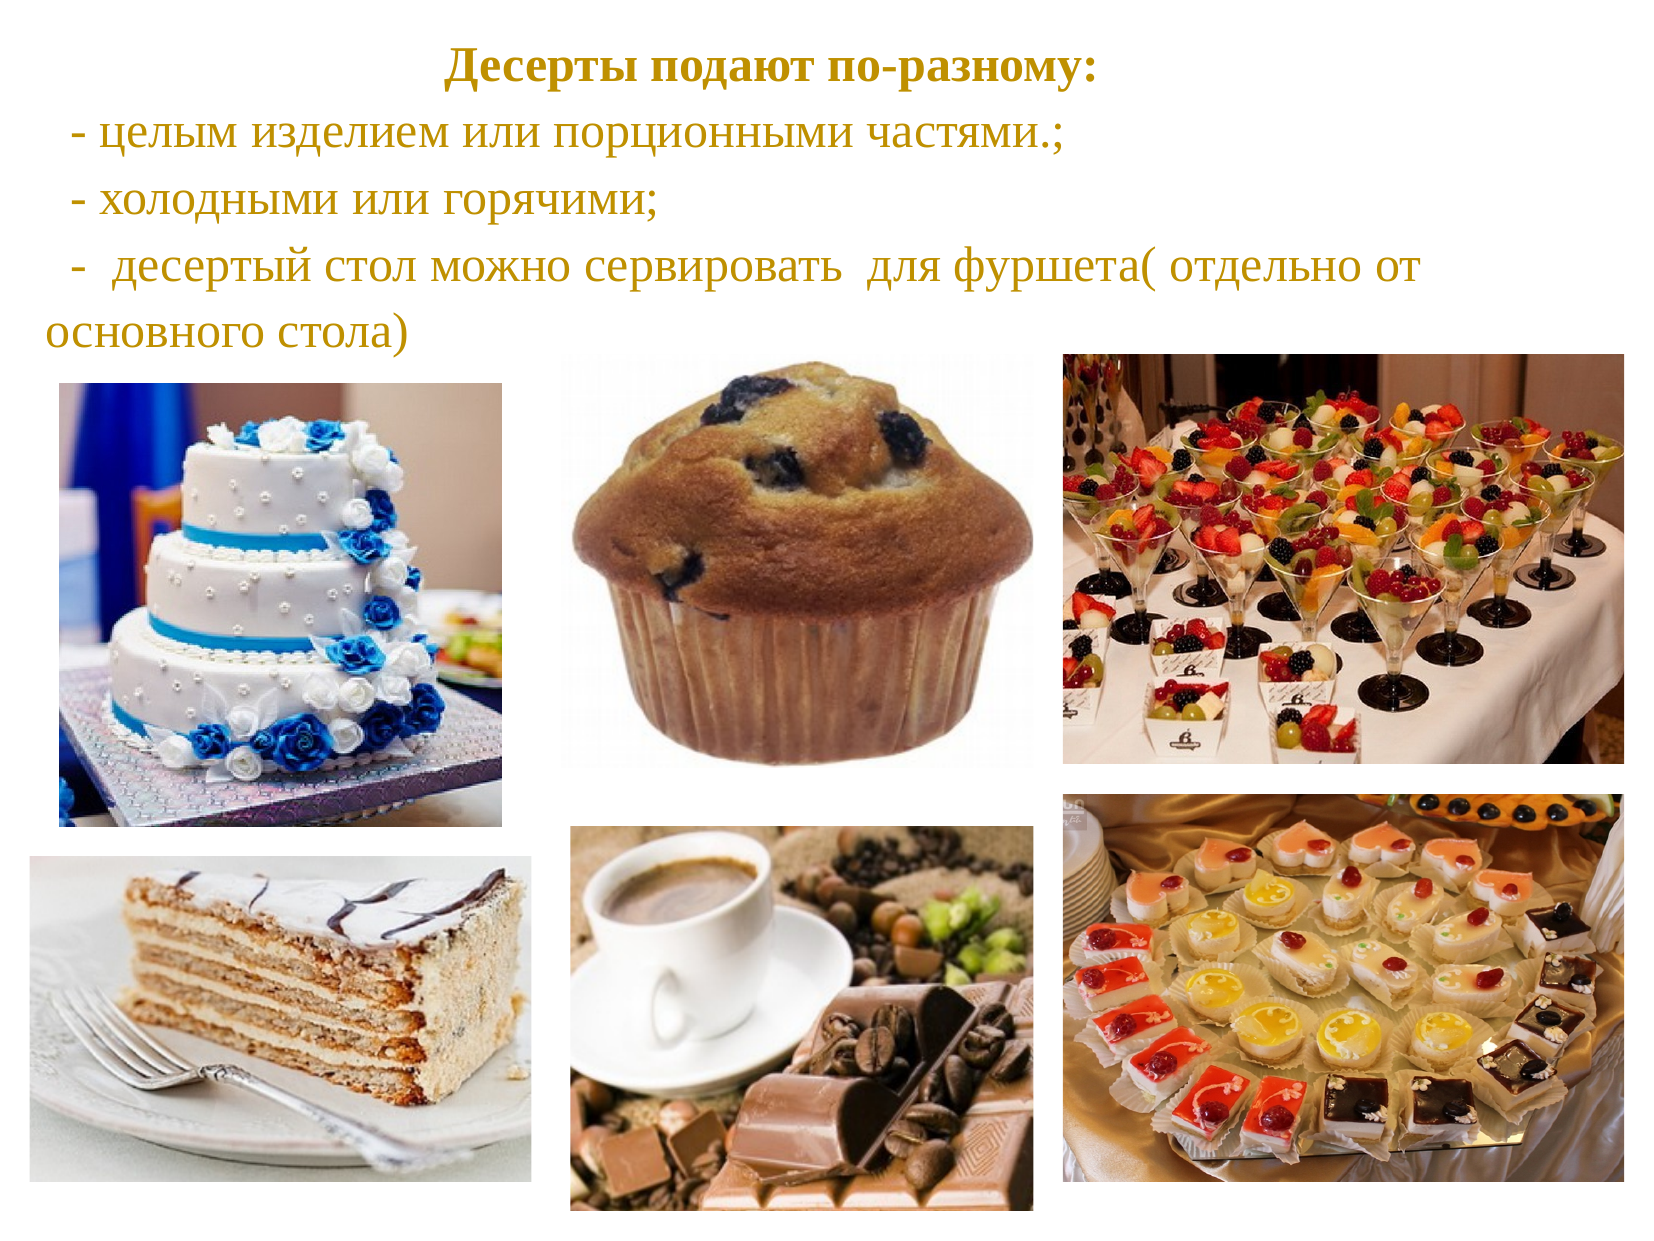

Десерты подают по-разному:
 - целым изделием или порционными частями.;
 - холодными или горячими;
 - десертый стол можно сервировать для фуршета( отдельно от
 основного стола)